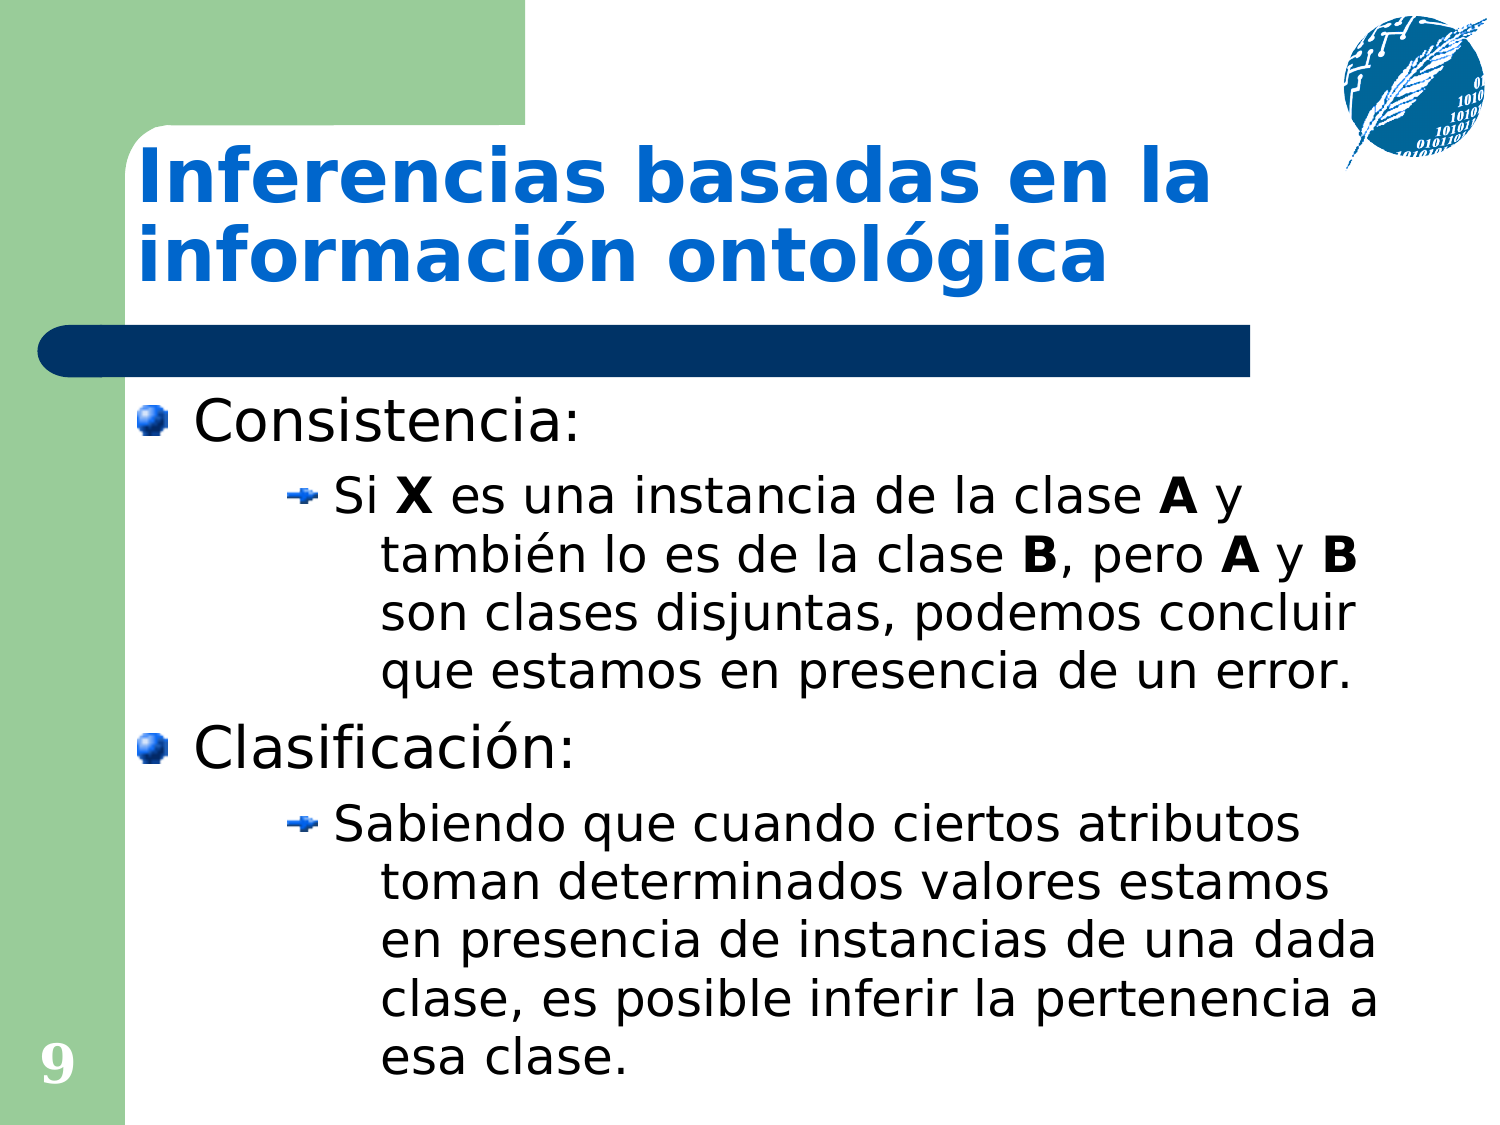

# Inferencias basadas en la información ontológica
Consistencia:
Si X es una instancia de la clase A y también lo es de la clase B, pero A y B son clases disjuntas, podemos concluir que estamos en presencia de un error.
Clasificación:
Sabiendo que cuando ciertos atributos toman determinados valores estamos en presencia de instancias de una dada clase, es posible inferir la pertenencia a esa clase.
9